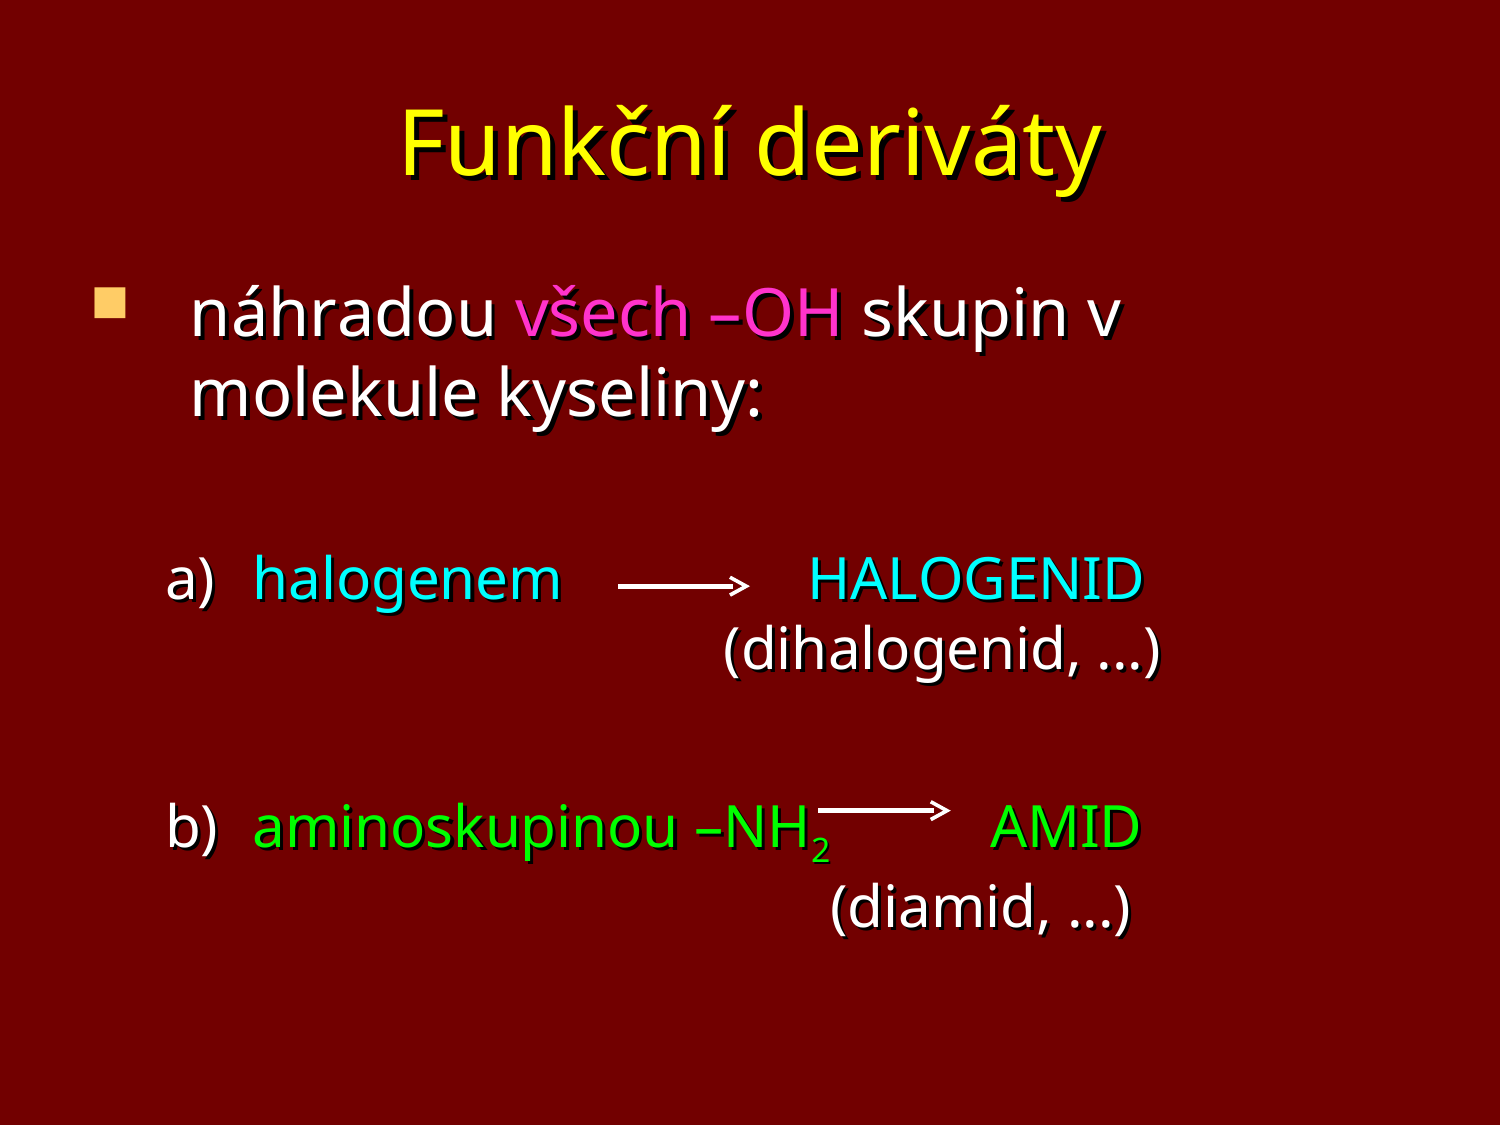

# Funkční deriváty
náhradou všech –OH skupin v molekule kyseliny:
halogenem HALOGENID
 (dihalogenid, ...)
aminoskupinou –NH2		AMID
 (diamid, ...)